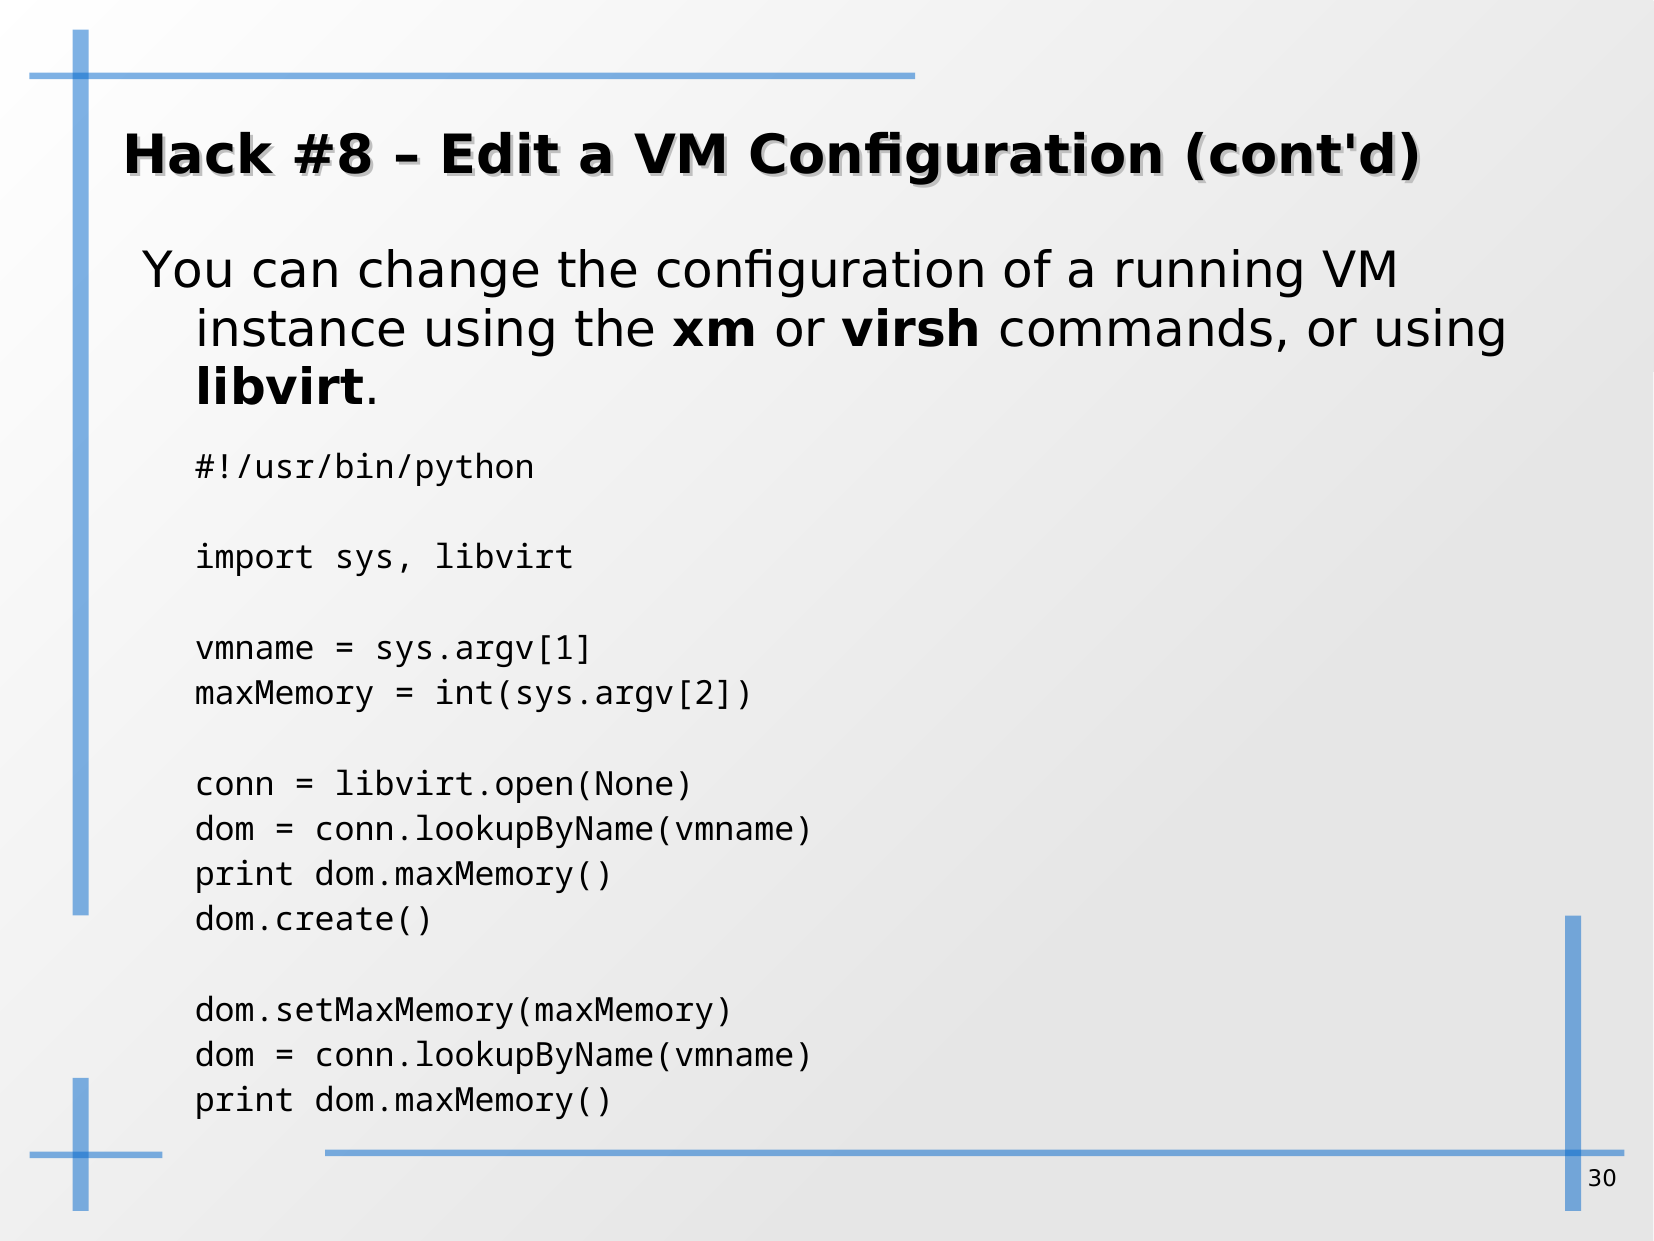

# Hack #8 – Edit a VM Configuration (cont'd)
You can change the configuration of a running VM instance using the xm or virsh commands, or using libvirt.
#!/usr/bin/python
import sys, libvirt
vmname = sys.argv[1]
maxMemory = int(sys.argv[2])
conn = libvirt.open(None)
dom = conn.lookupByName(vmname)
print dom.maxMemory()
dom.create()
dom.setMaxMemory(maxMemory)
dom = conn.lookupByName(vmname)
print dom.maxMemory()